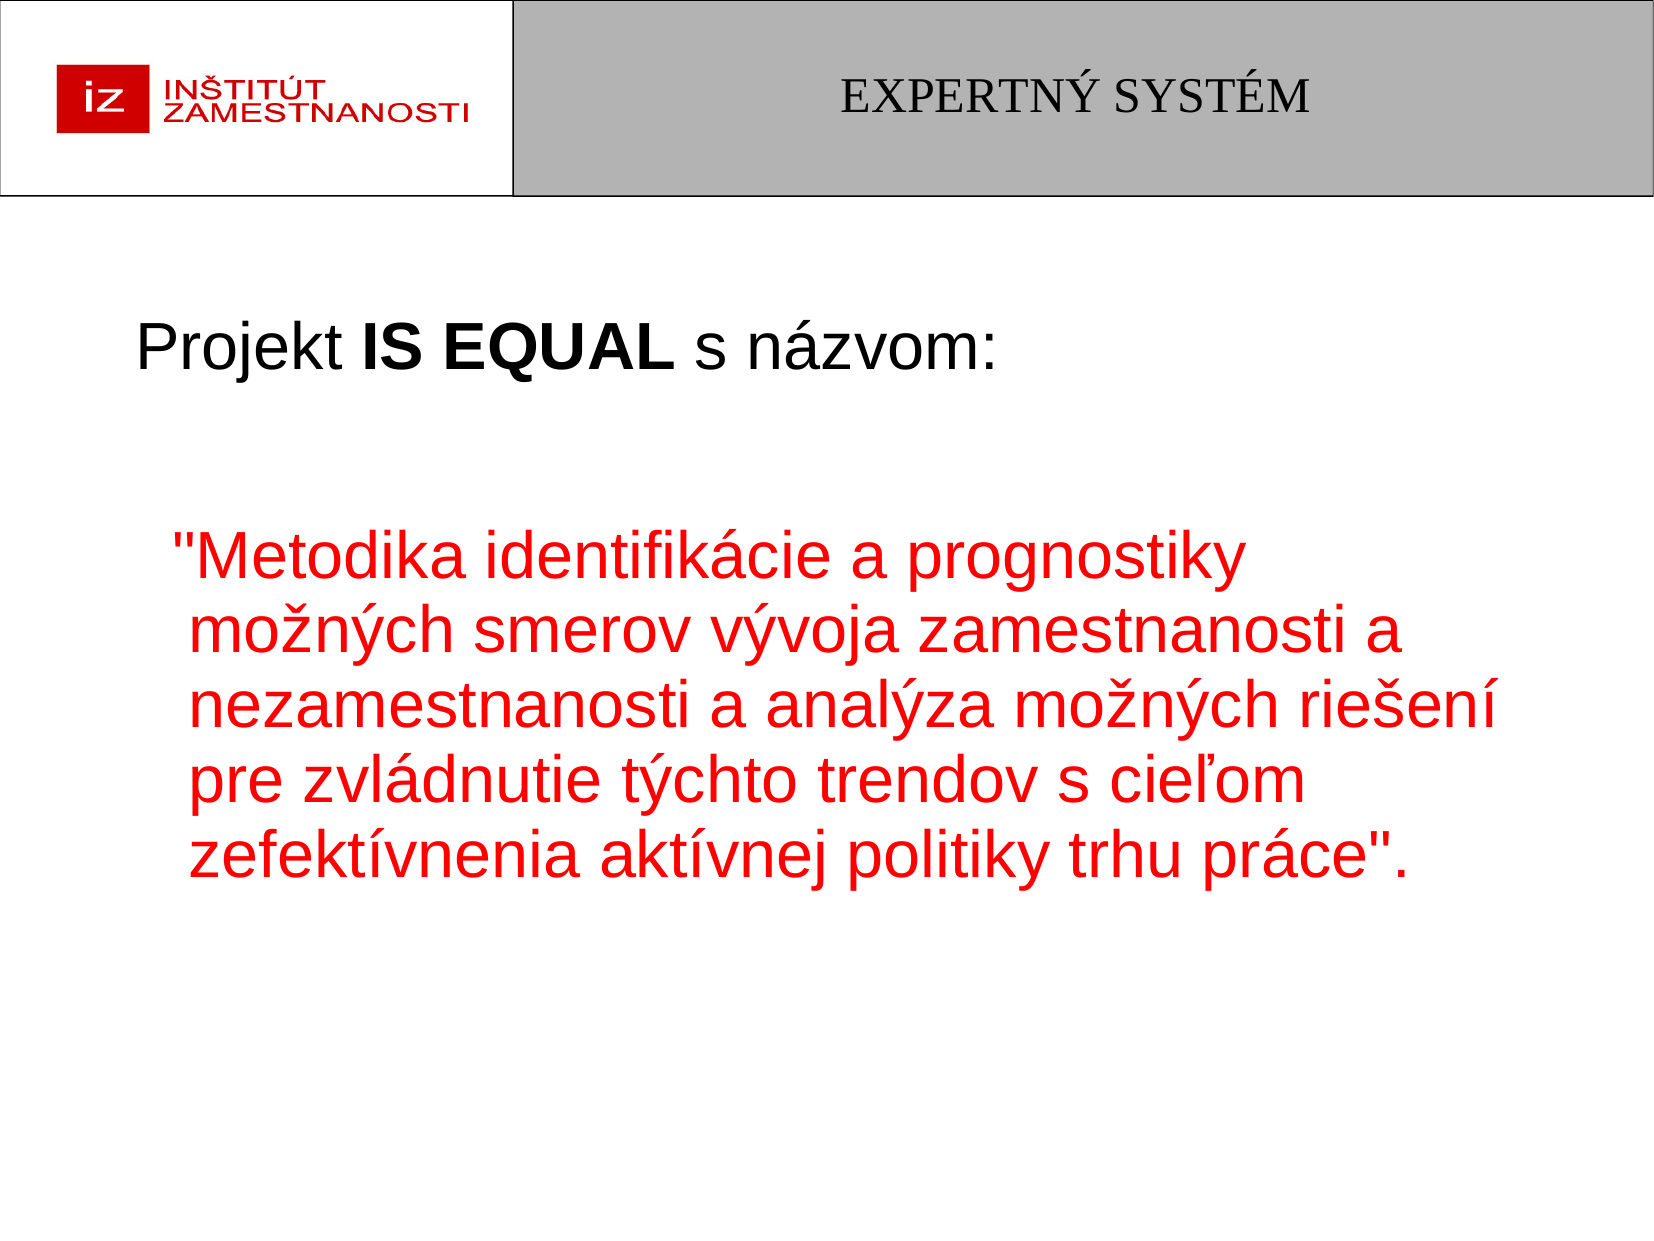

EXPERTNÝ SYSTÉM
# Projekt IS EQUAL s názvom:
 "Metodika identifikácie a prognostiky 	možných smerov vývoja zamestnanosti a nezamestnanosti a analýza možných riešení pre zvládnutie týchto trendov s cieľom zefektívnenia aktívnej politiky trhu práce".